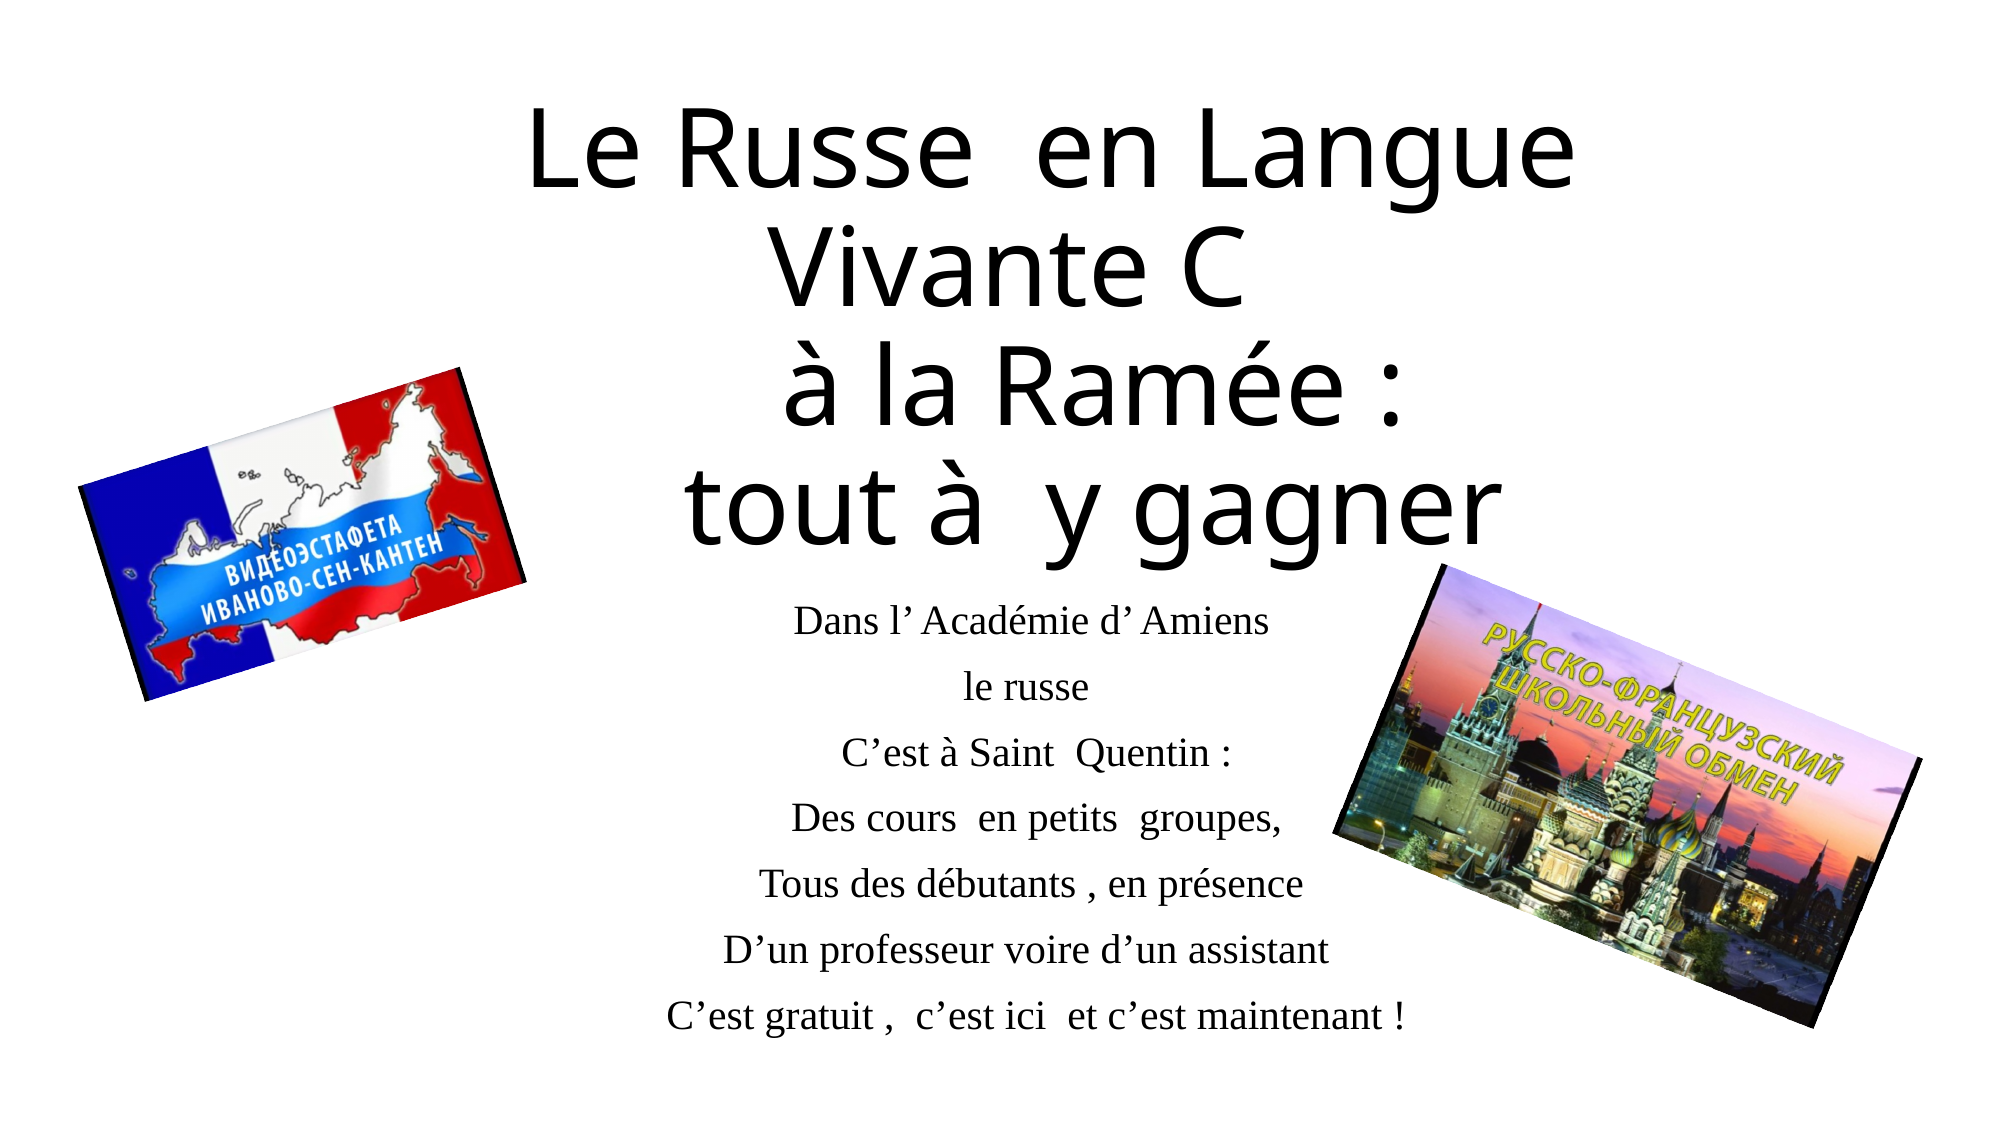

# Le Russe en Langue Vivante C à la Ramée : tout à y gagner
Dans l’ Académie d’ Amiens
le russe
C’est à Saint Quentin :
Des cours en petits groupes,
Tous des débutants , en présence
D’un professeur voire d’un assistant
C’est gratuit , c’est ici et c’est maintenant !